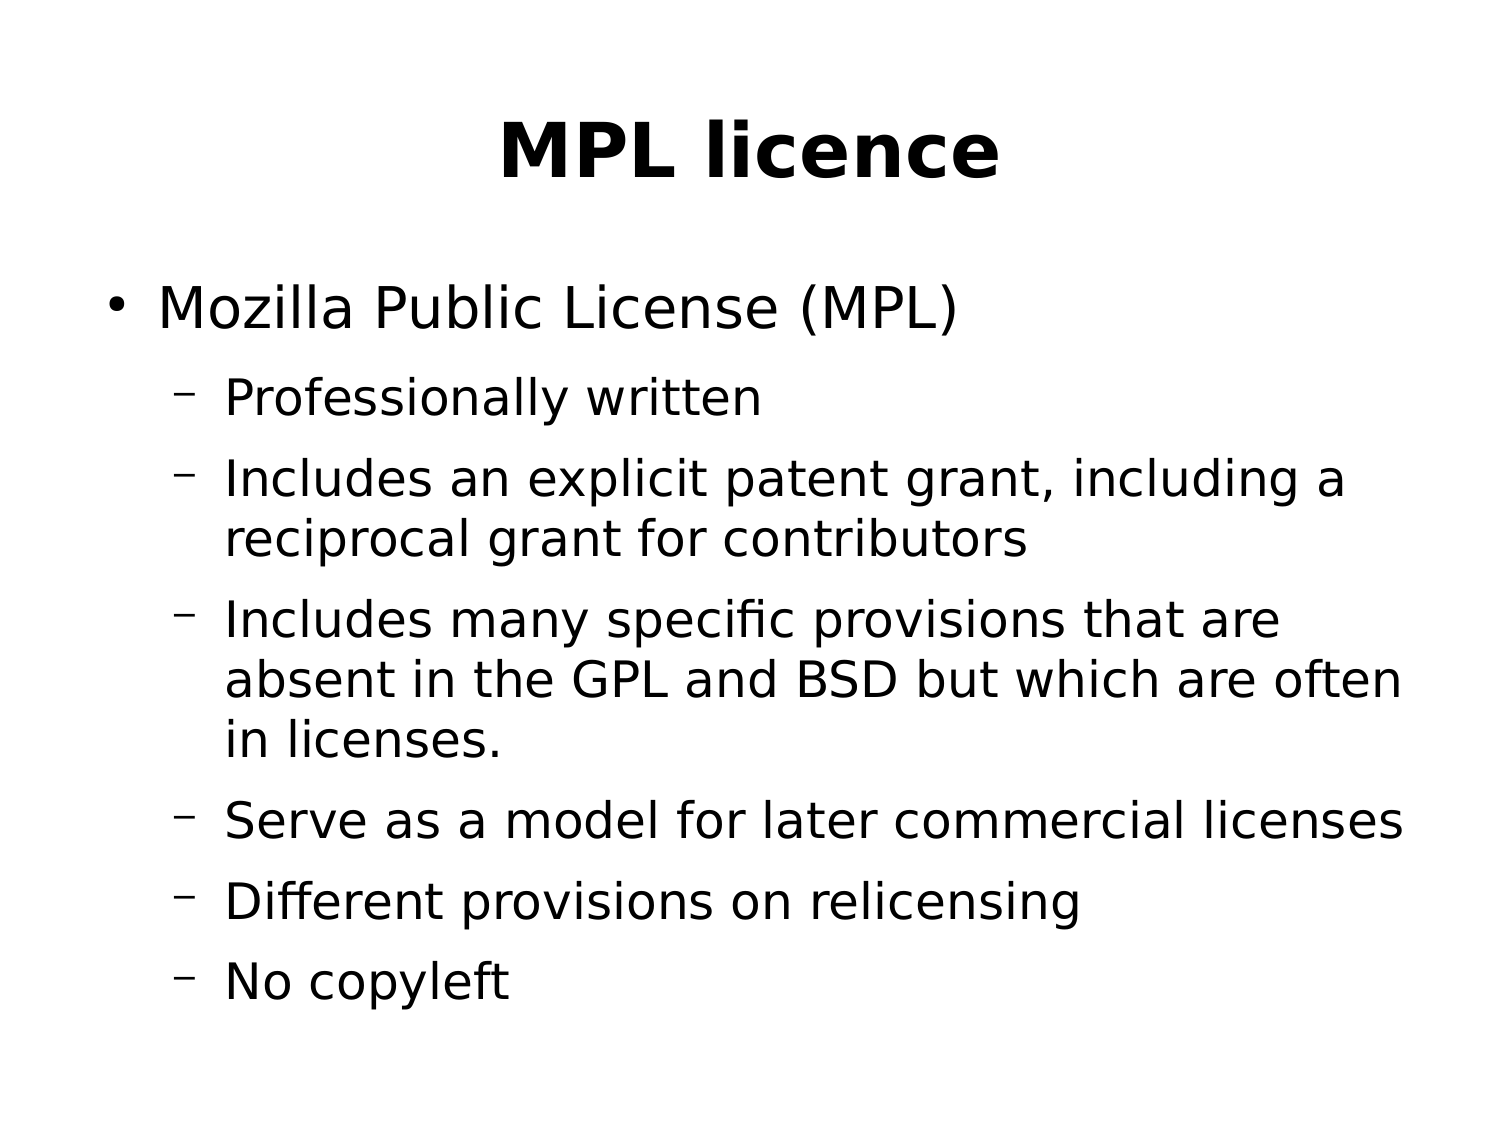

# MPL licence
Mozilla Public License (MPL)
Professionally written
Includes an explicit patent grant, including a reciprocal grant for contributors
Includes many specific provisions that are absent in the GPL and BSD but which are often in licenses.
Serve as a model for later commercial licenses
Different provisions on relicensing
No copyleft